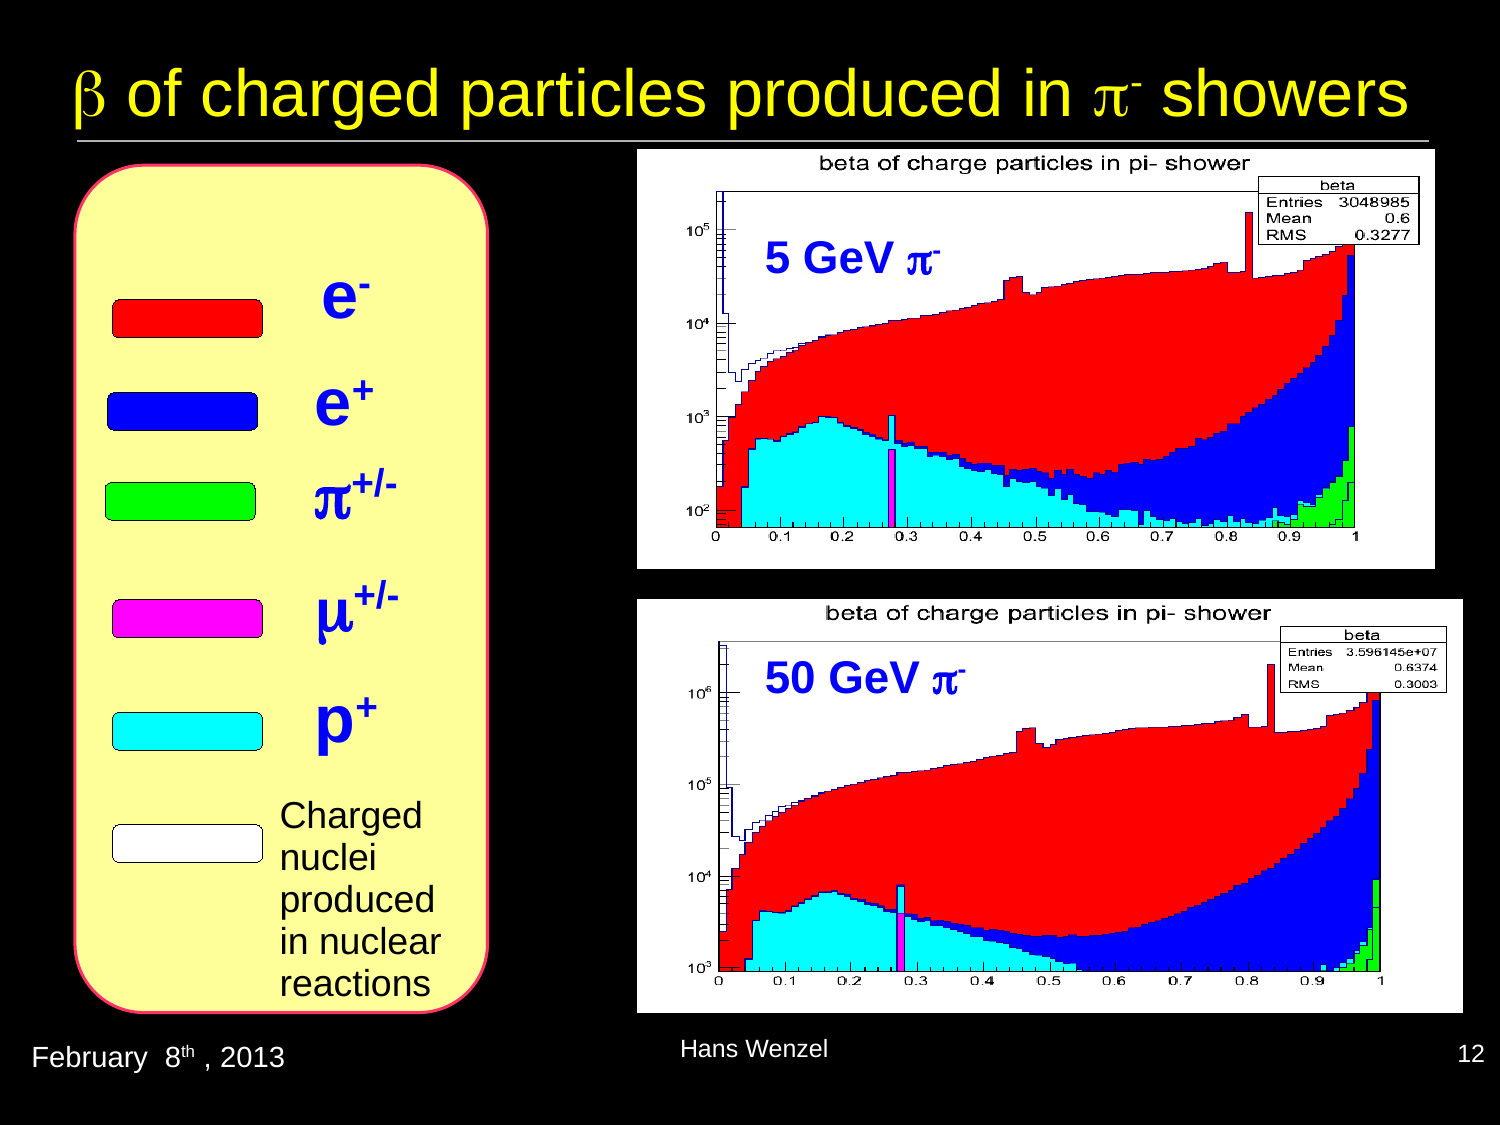

# b of charged particles produced in p- showers
5 GeV p-
e-
e-
e-
e+
p+/-
m+/-
50 GeV p-
p+
Charged
nuclei
produced
in nuclear
reactions